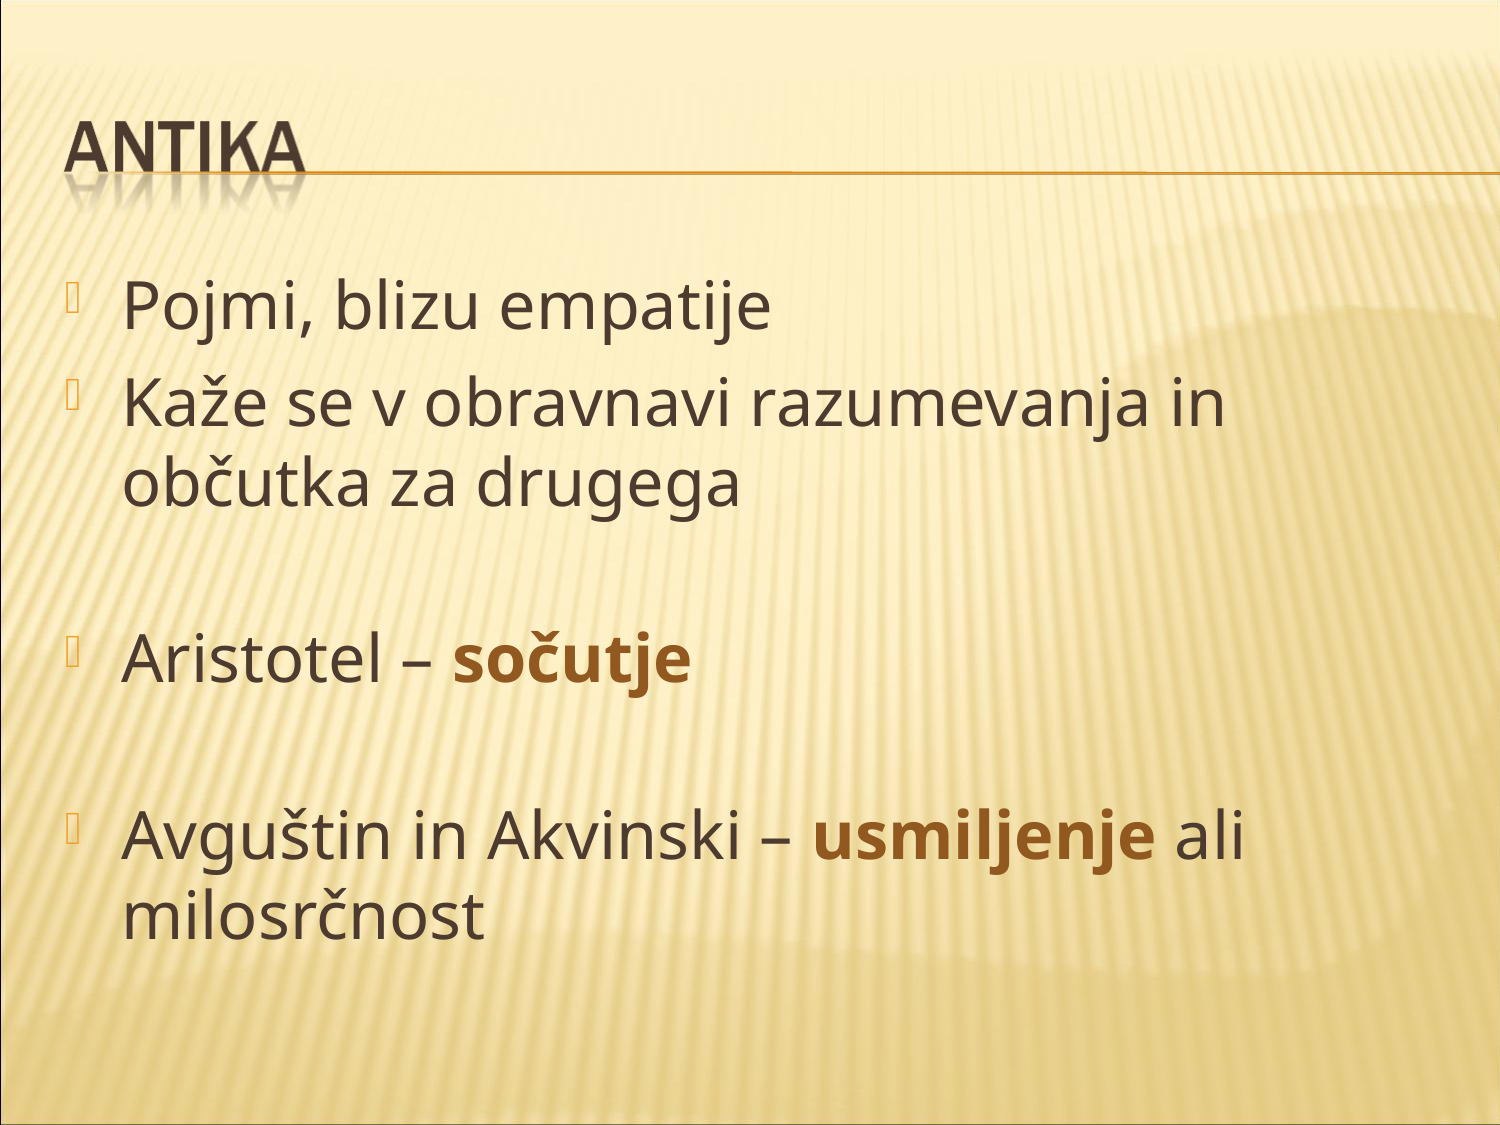

# Pojmi, blizu empatije
Kaže se v obravnavi razumevanja in občutka za drugega
Aristotel – sočutje
Avguštin in Akvinski – usmiljenje ali milosrčnost